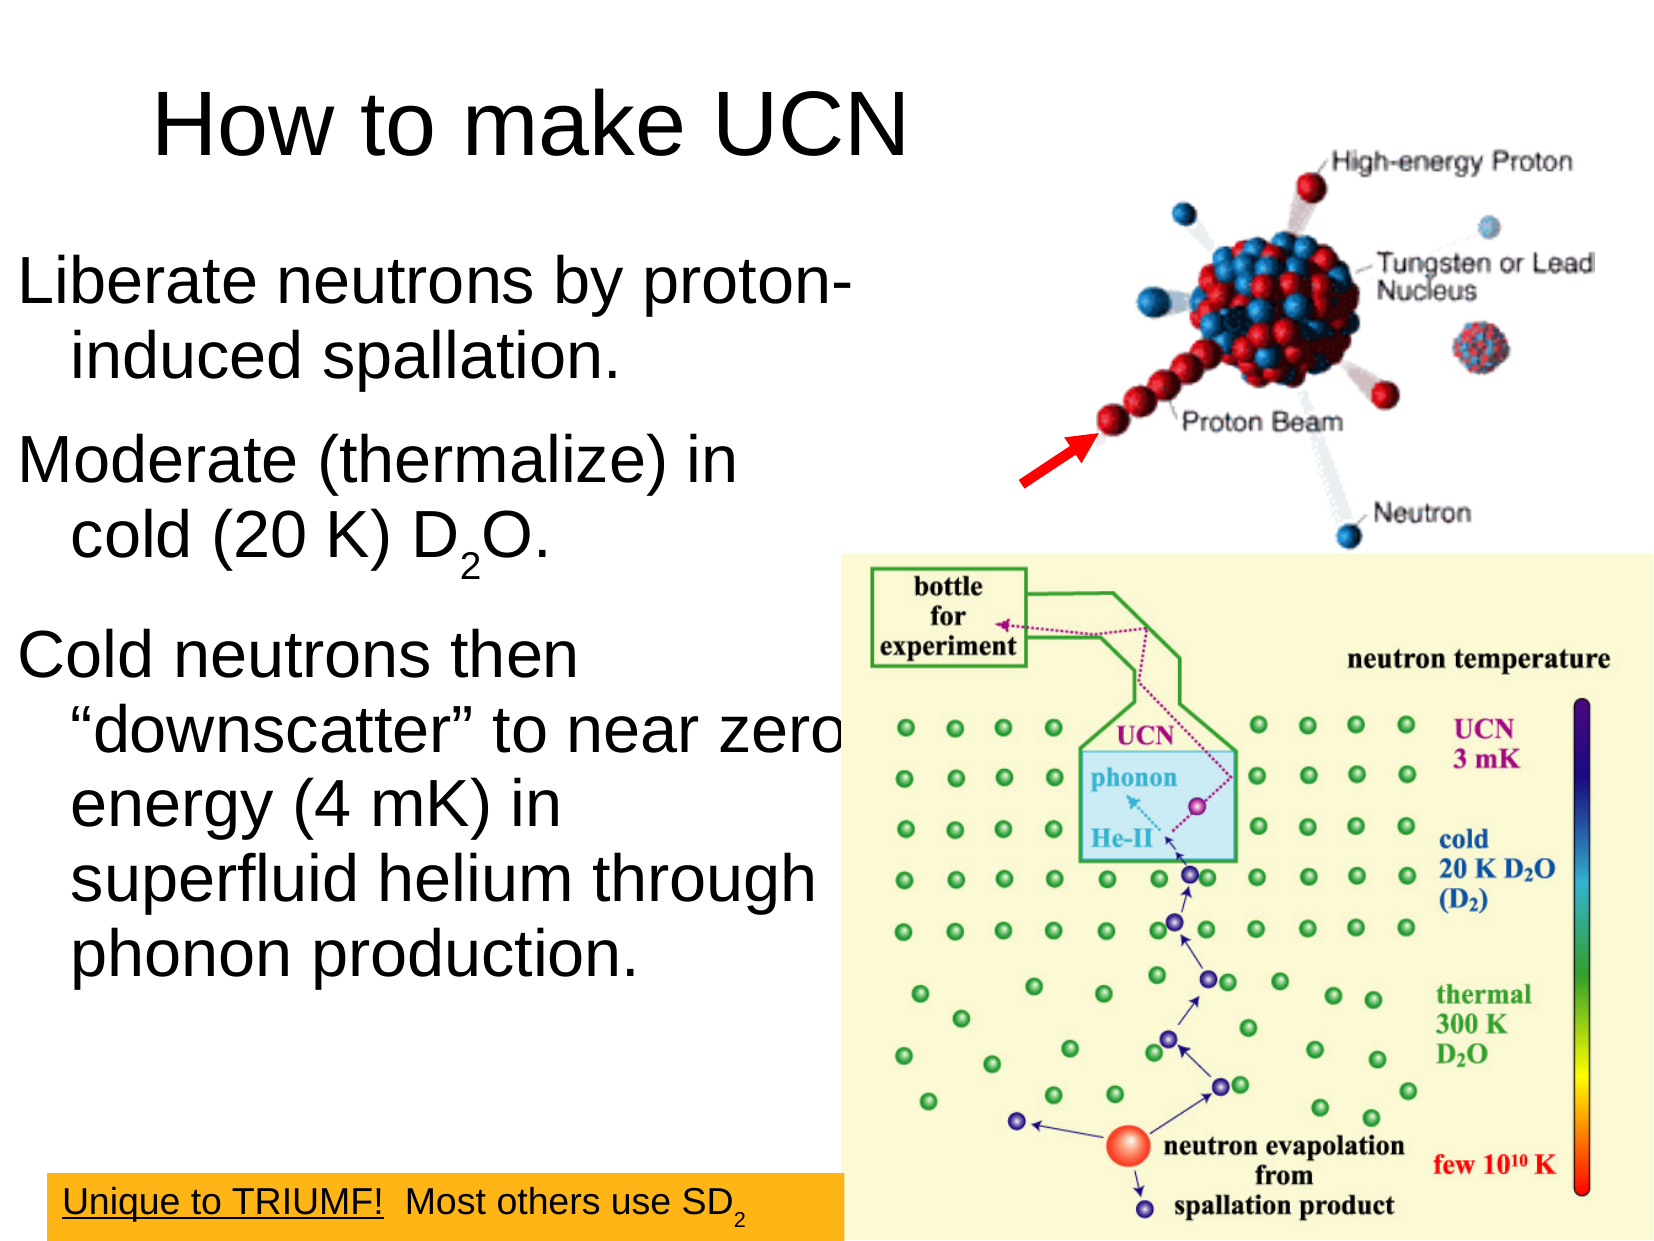

# How to make UCN
Liberate neutrons by proton-induced spallation.
Moderate (thermalize) in cold (20 K) D2O.
Cold neutrons then “downscatter” to near zero energy (4 mK) in superfluid helium through phonon production.
Unique to TRIUMF! Most others use SD2